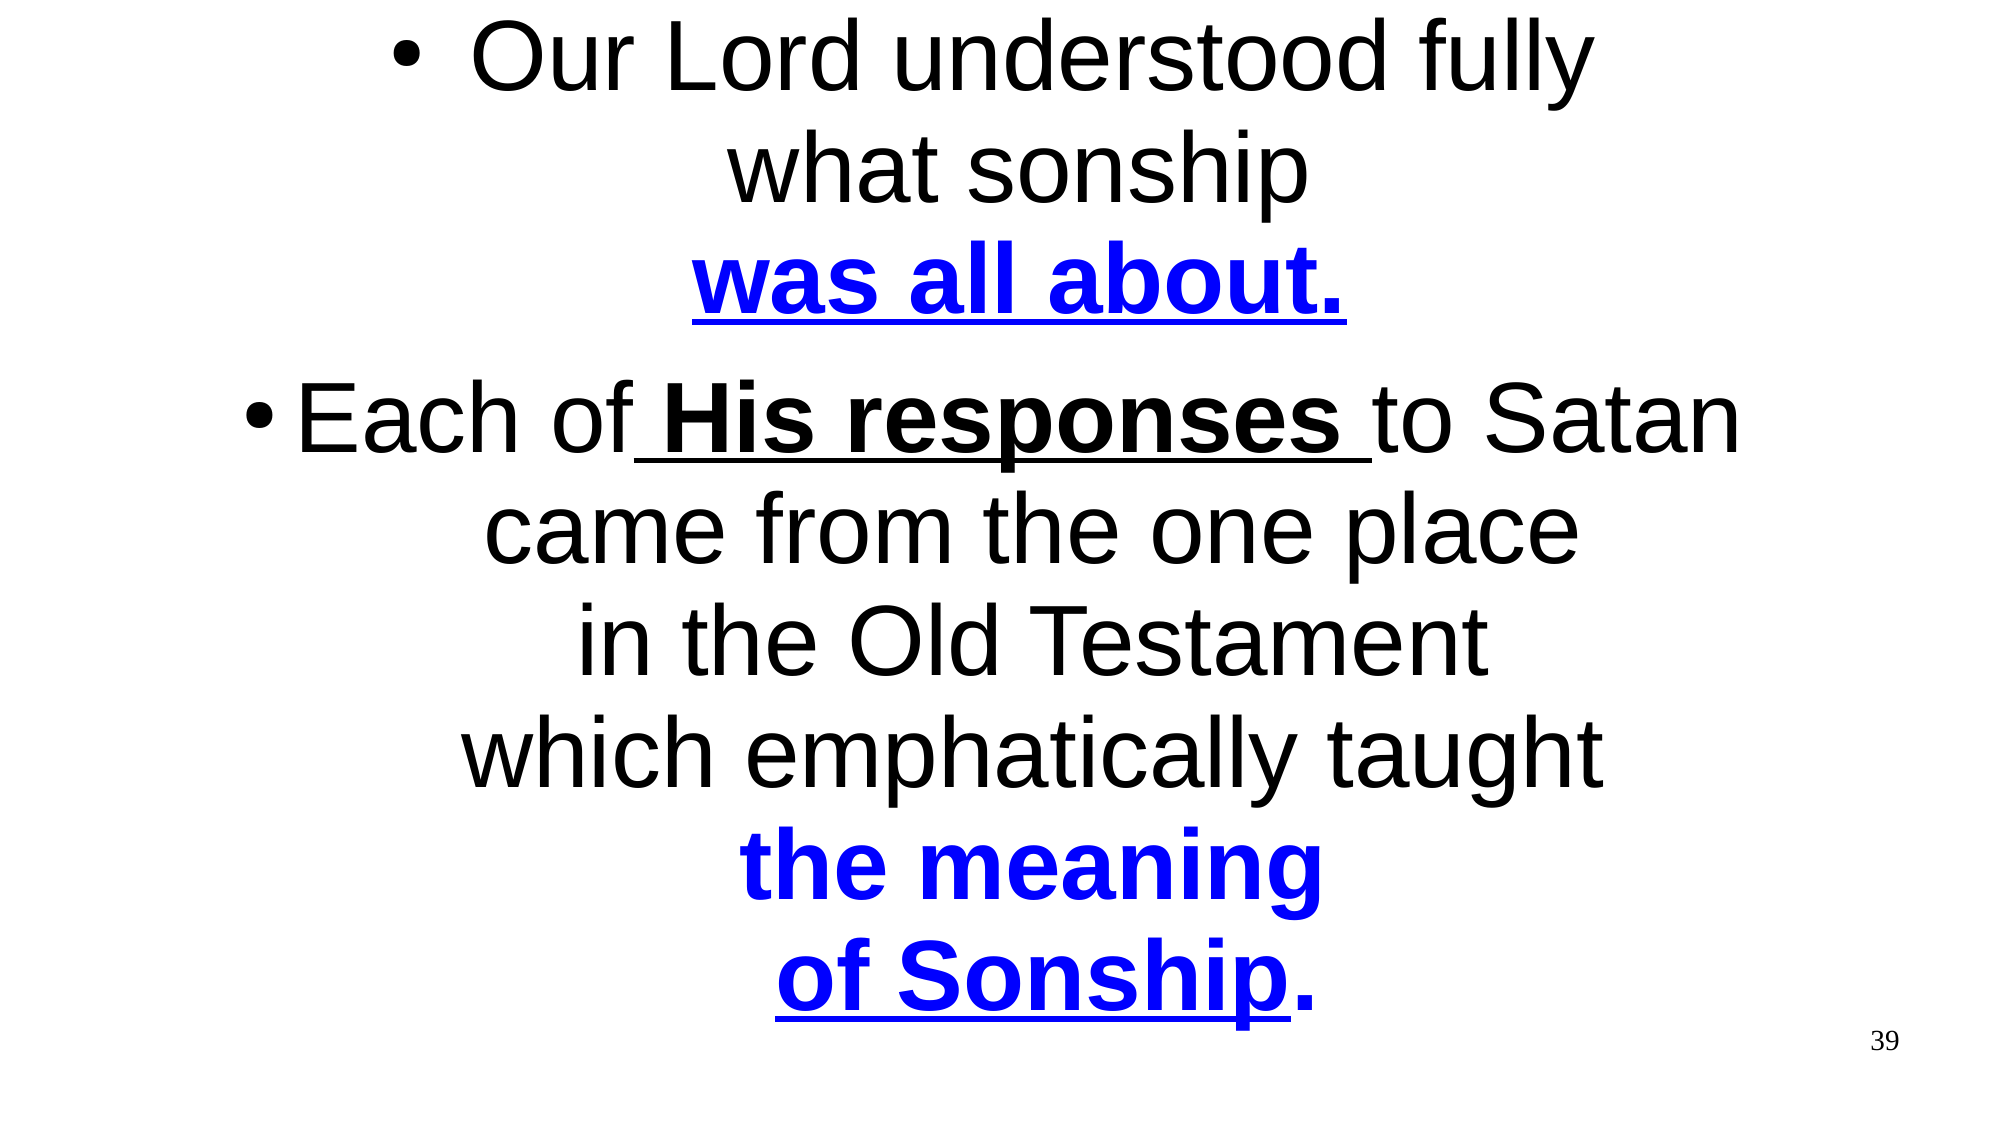

# Our Lord understood fully what sonship was all about.
Each of His responses to Satan
came from the one place
 in the Old Testament
which emphatically taught
 the meaning
 of Sonship.
39